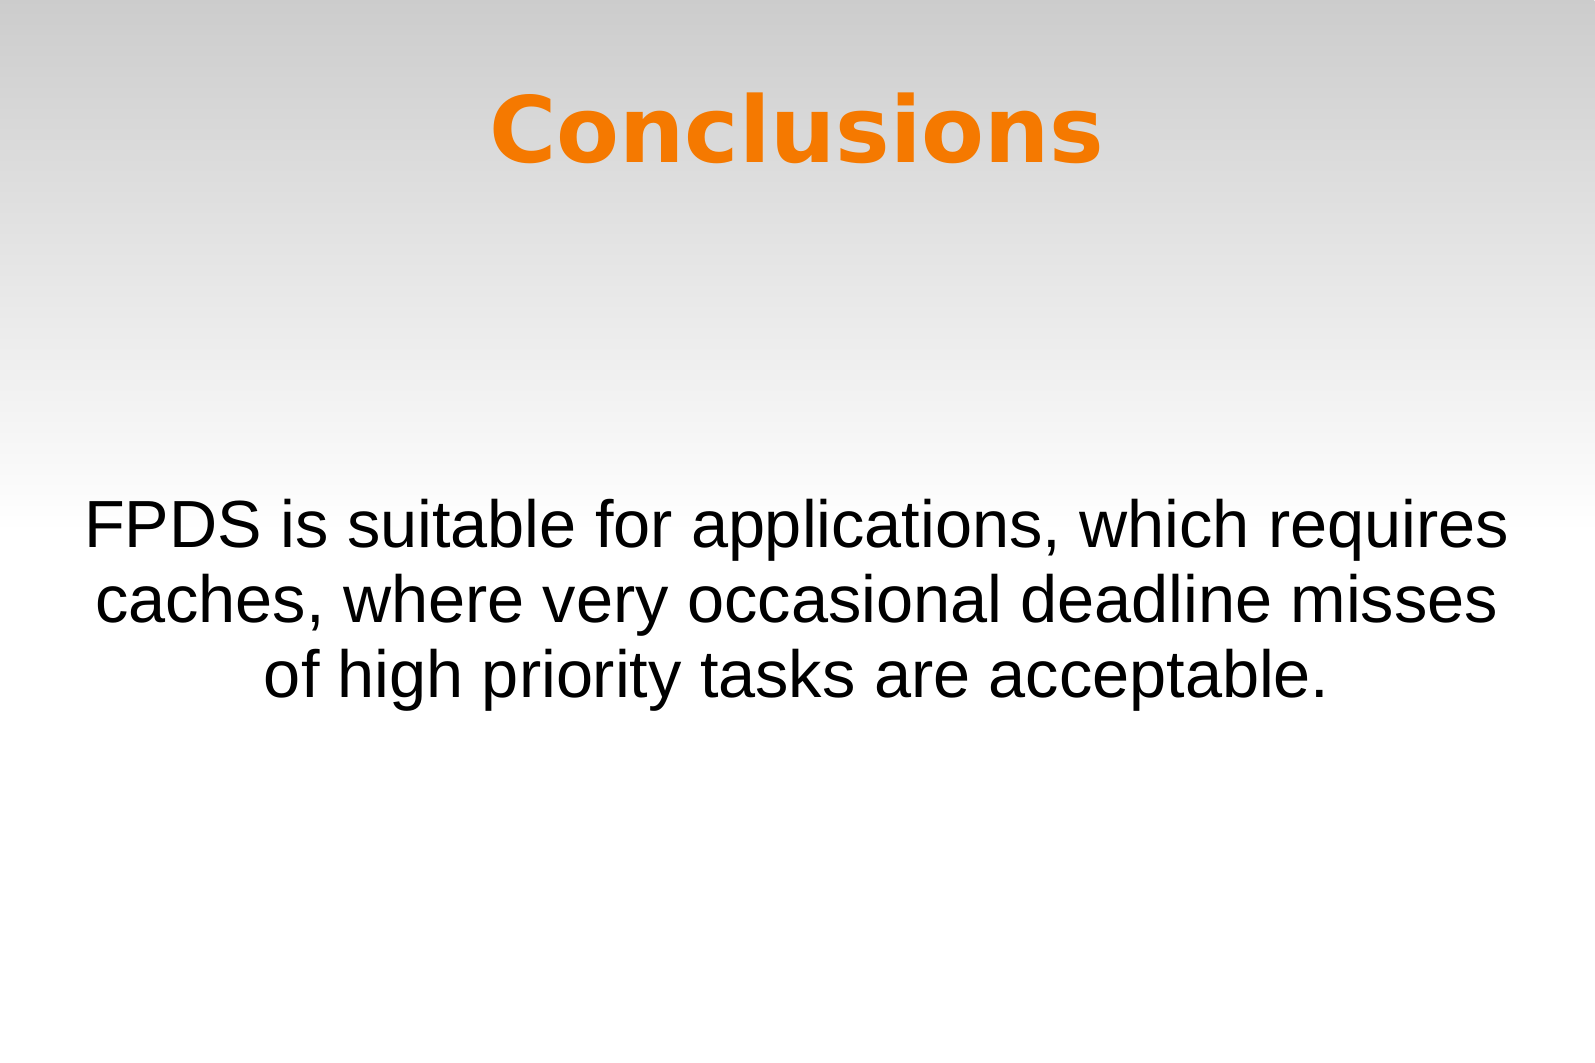

# Conclusions
FPDS is suitable for applications, which requires caches, where very occasional deadline misses of high priority tasks are acceptable.